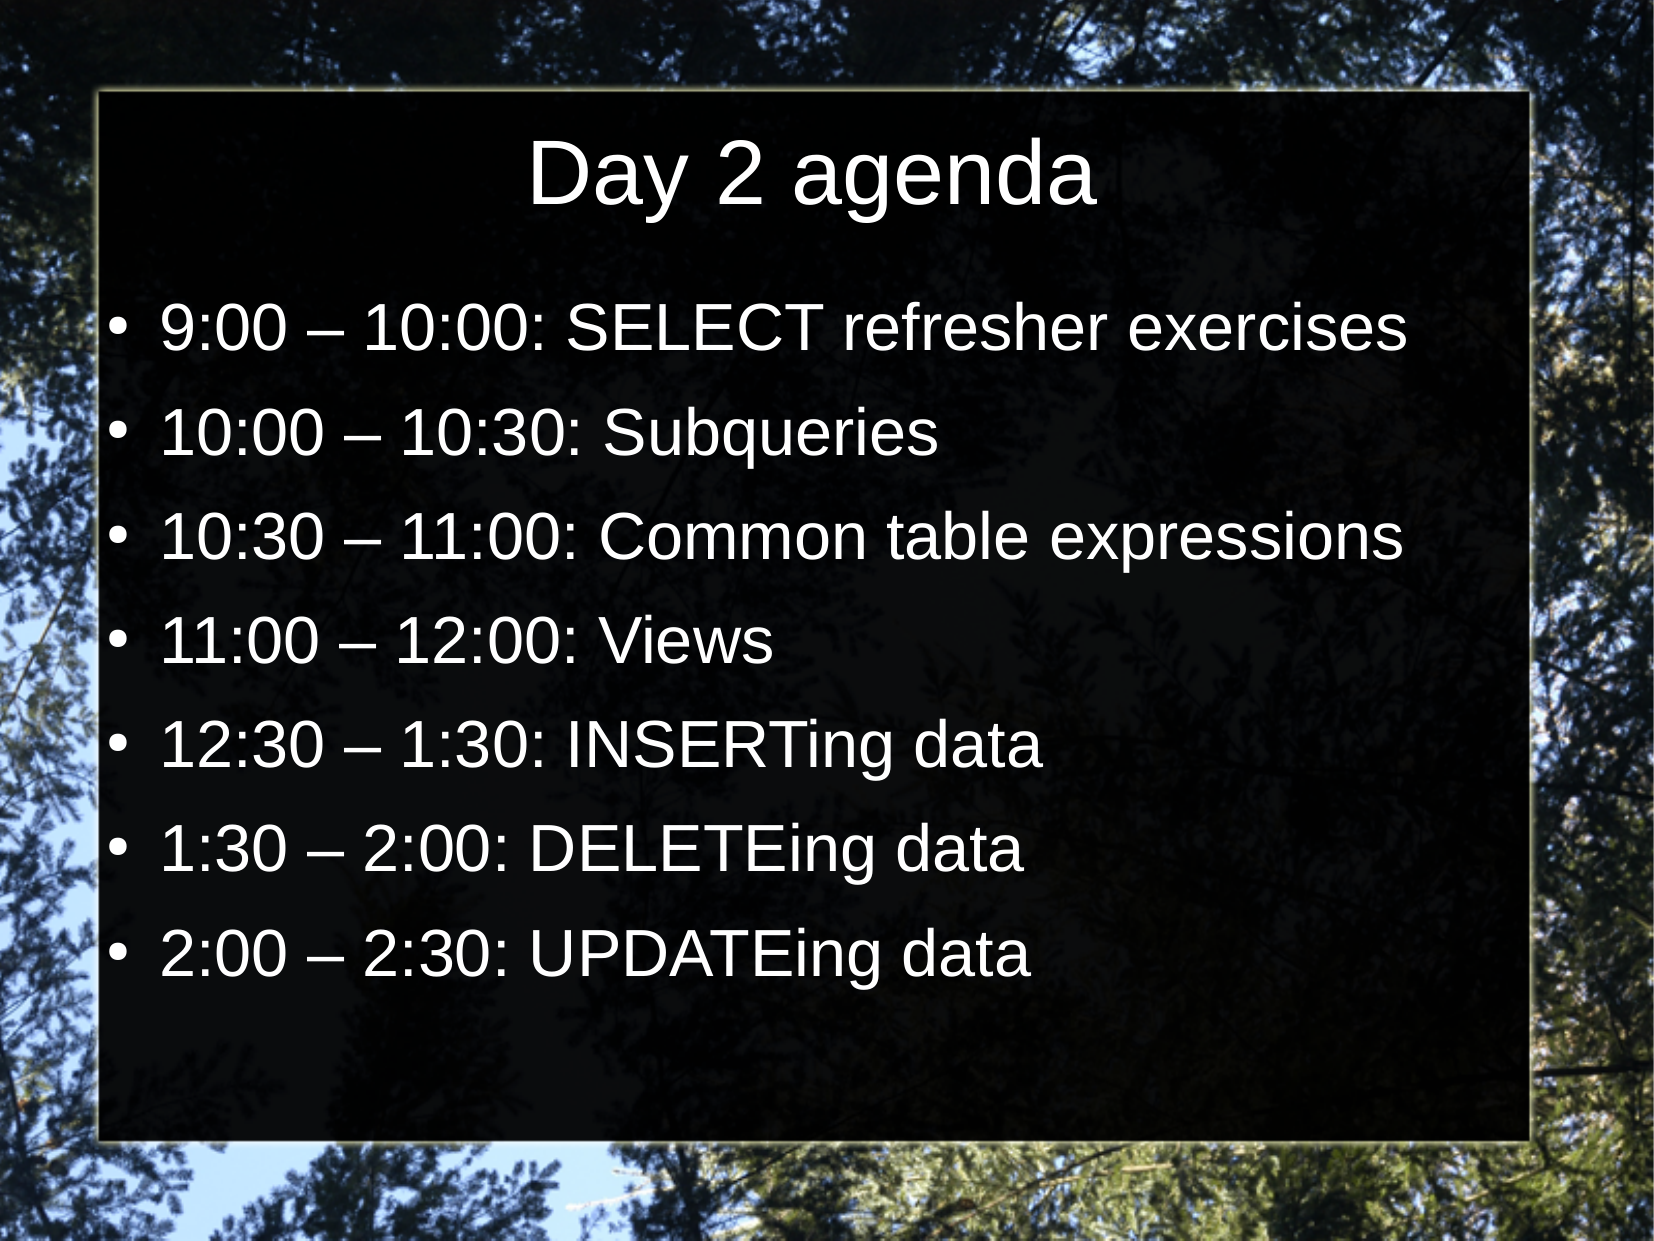

# Day 2 agenda
9:00 – 10:00: SELECT refresher exercises
10:00 – 10:30: Subqueries
10:30 – 11:00: Common table expressions
11:00 – 12:00: Views
12:30 – 1:30: INSERTing data
1:30 – 2:00: DELETEing data
2:00 – 2:30: UPDATEing data